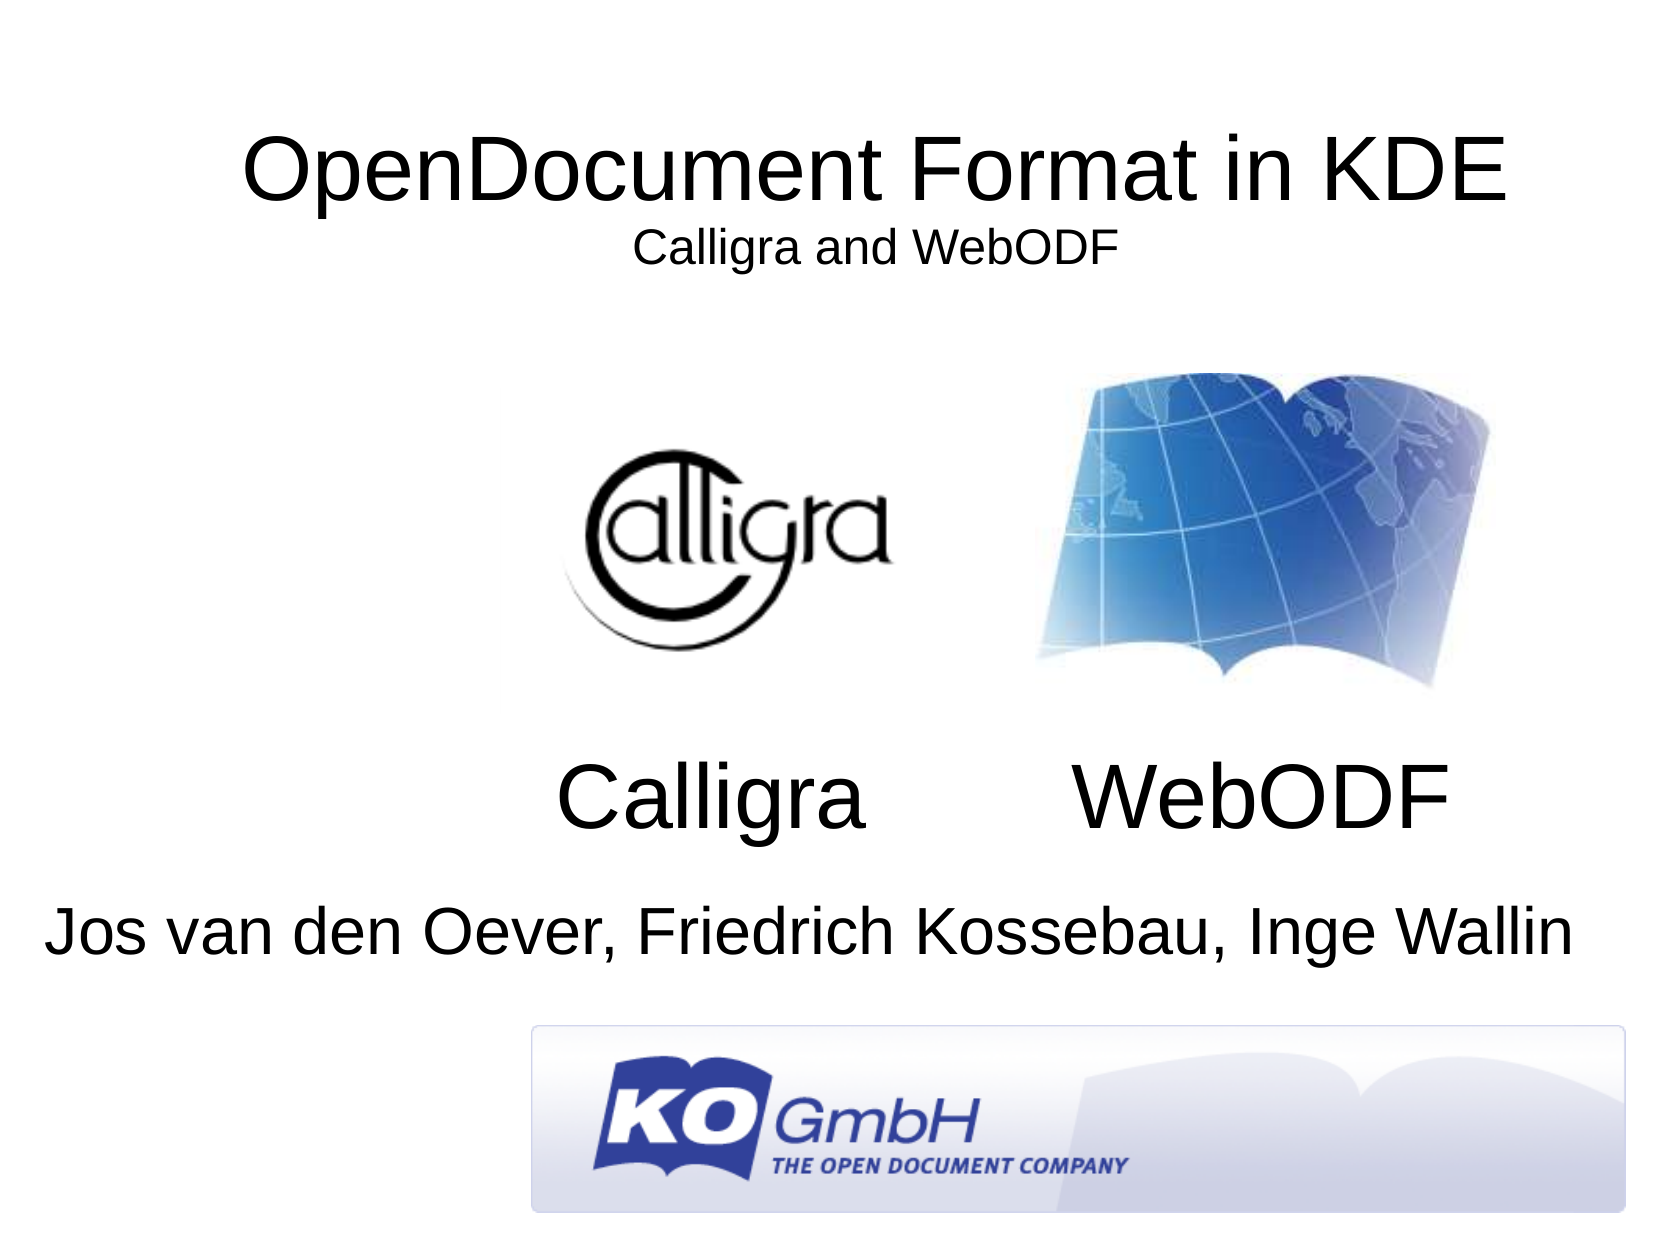

OpenDocument Format in KDE
Calligra and WebODF
Calligra
WebODF
Jos van den Oever, Friedrich Kossebau, Inge Wallin